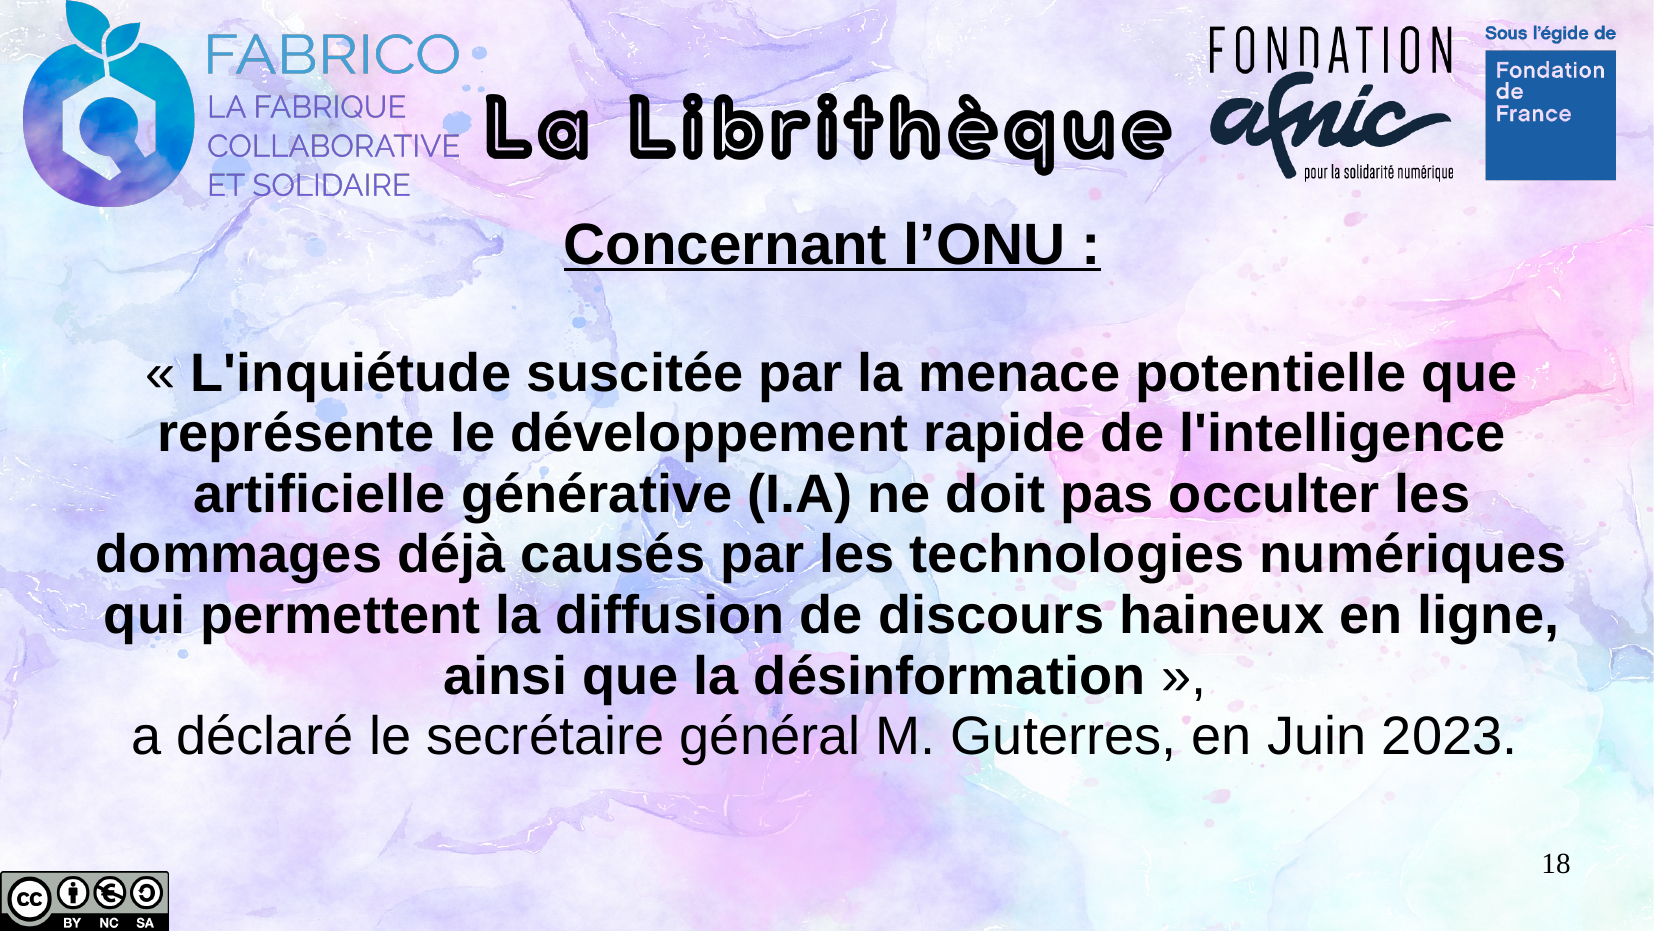

# Concernant l’ONU :
« L'inquiétude suscitée par la menace potentielle que représente le développement rapide de l'intelligence artificielle générative (I.A) ne doit pas occulter les dommages déjà causés par les technologies numériques qui permettent la diffusion de discours haineux en ligne, ainsi que la désinformation »,
a déclaré le secrétaire général M. Guterres, en Juin 2023.
18